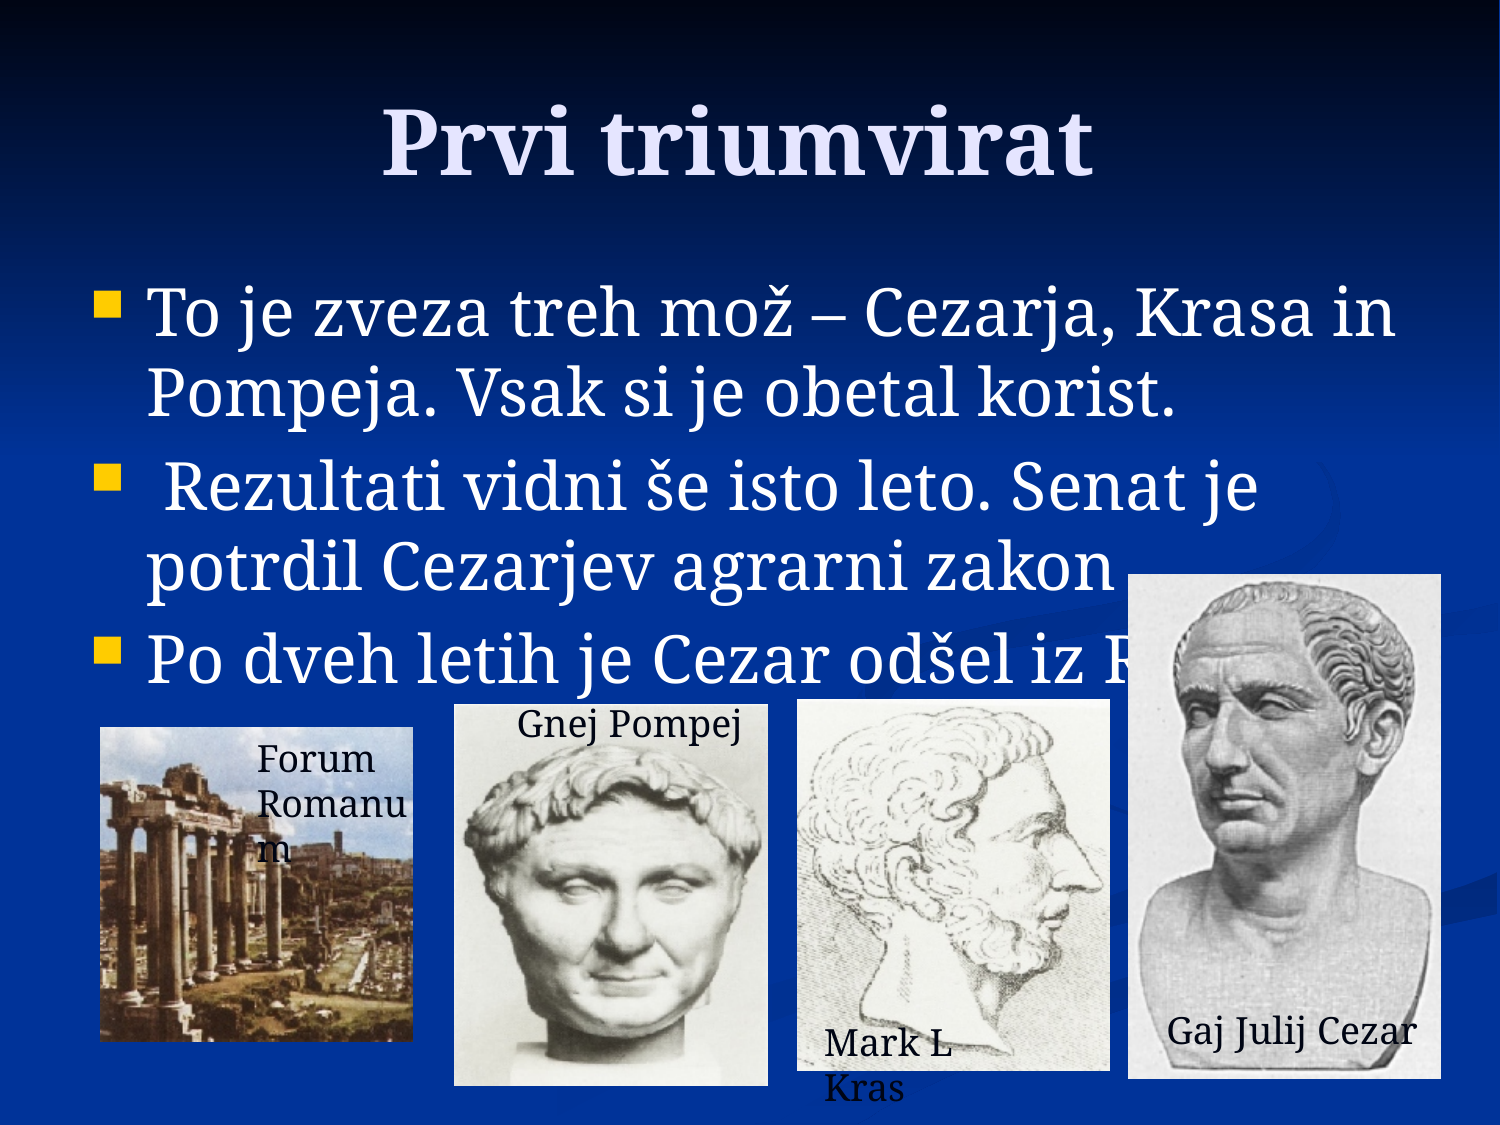

# Prvi triumvirat
To je zveza treh mož – Cezarja, Krasa in Pompeja. Vsak si je obetal korist.
 Rezultati vidni še isto leto. Senat je potrdil Cezarjev agrarni zakon
Po dveh letih je Cezar odšel iz Rima.
Gnej Pompej
Forum Romanum
Gaj Julij Cezar
Mark L Kras